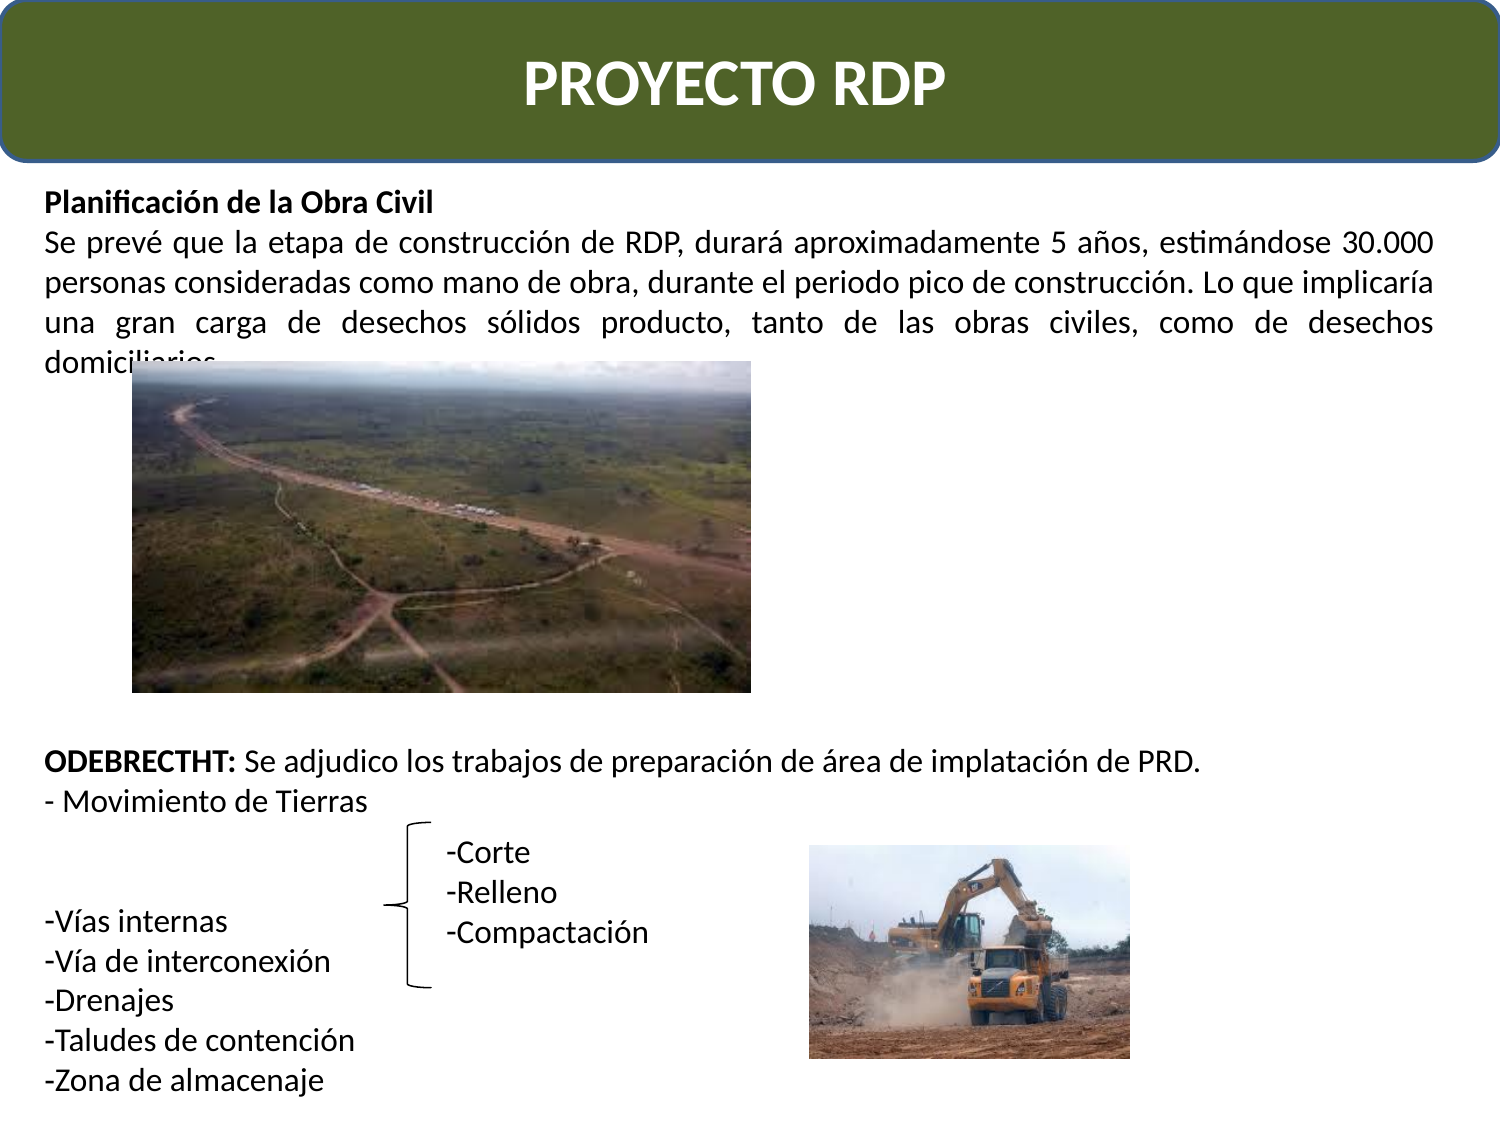

PROYECTO RDP
Planificación de la Obra Civil
Se prevé que la etapa de construcción de RDP, durará aproximadamente 5 años, estimándose 30.000 personas consideradas como mano de obra, durante el periodo pico de construcción. Lo que implicaría una gran carga de desechos sólidos producto, tanto de las obras civiles, como de desechos domiciliarios.
ODEBRECTHT: Se adjudico los trabajos de preparación de área de implatación de PRD.
- Movimiento de Tierras
Vías internas
Vía de interconexión
Drenajes
Taludes de contención
Zona de almacenaje
Corte
Relleno
Compactación